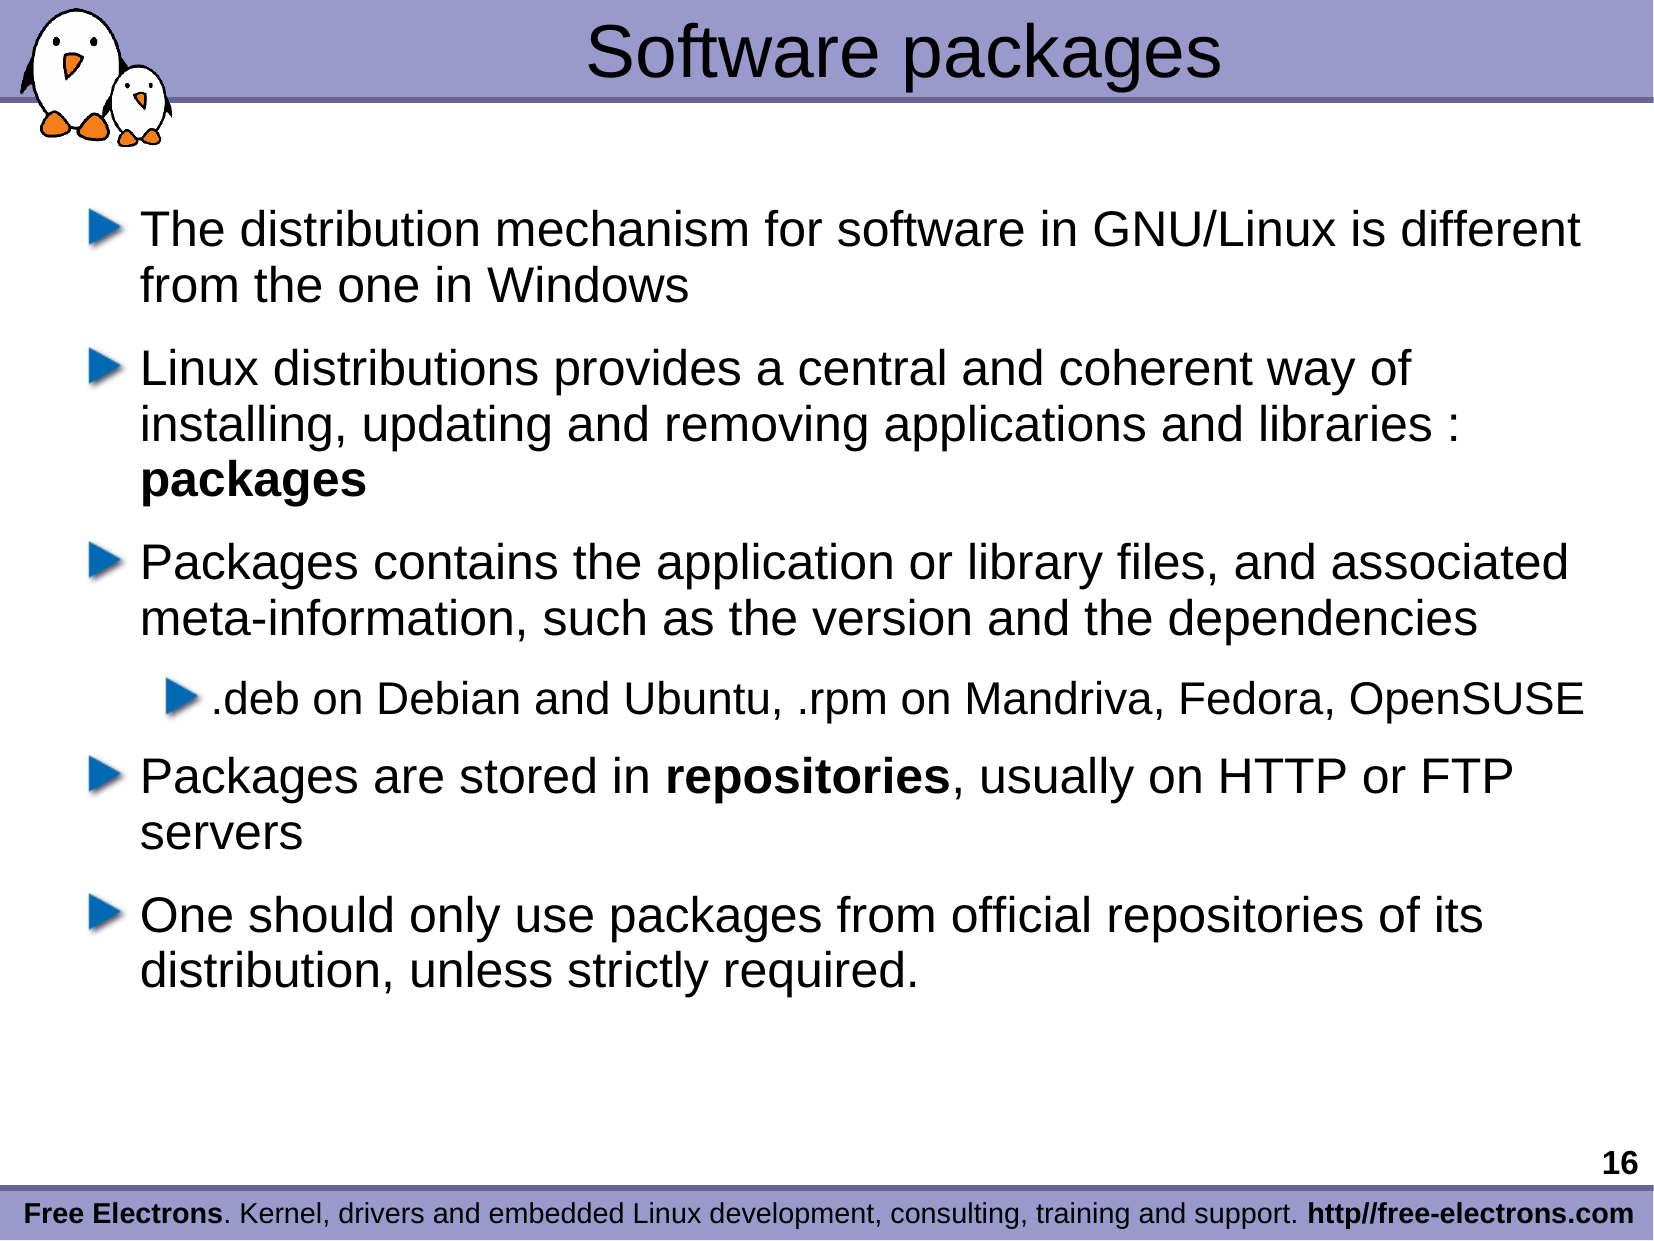

# Software packages
The distribution mechanism for software in GNU/Linux is different from the one in Windows
Linux distributions provides a central and coherent way of installing, updating and removing applications and libraries : packages
Packages contains the application or library files, and associated meta-information, such as the version and the dependencies
.deb on Debian and Ubuntu, .rpm on Mandriva, Fedora, OpenSUSE
Packages are stored in repositories, usually on HTTP or FTP servers
One should only use packages from official repositories of its distribution, unless strictly required.